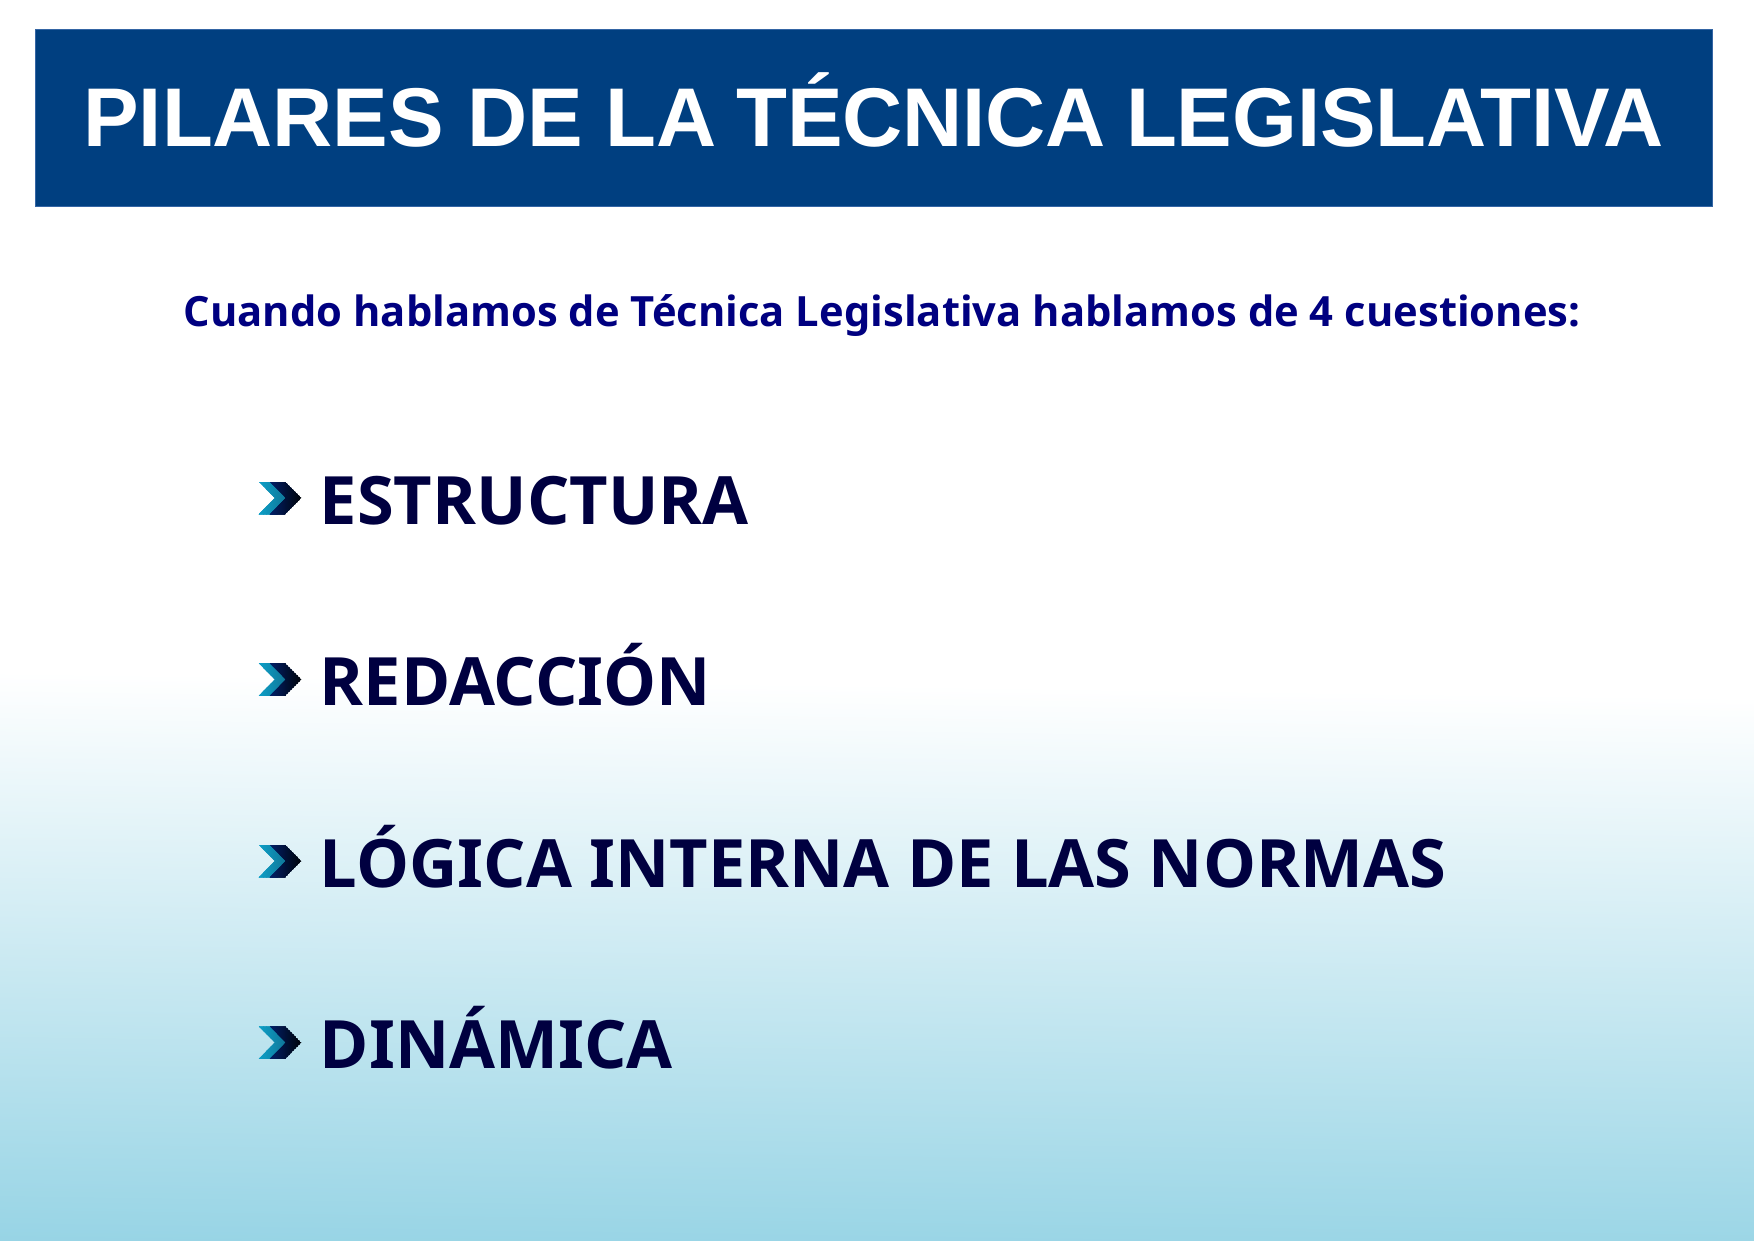

PILARES DE LA TÉCNICA LEGISLATIVA
	Cuando hablamos de Técnica Legislativa hablamos de 4 cuestiones:
 ESTRUCTURA
 REDACCIÓN
 LÓGICA INTERNA DE LAS NORMAS
 DINÁMICA